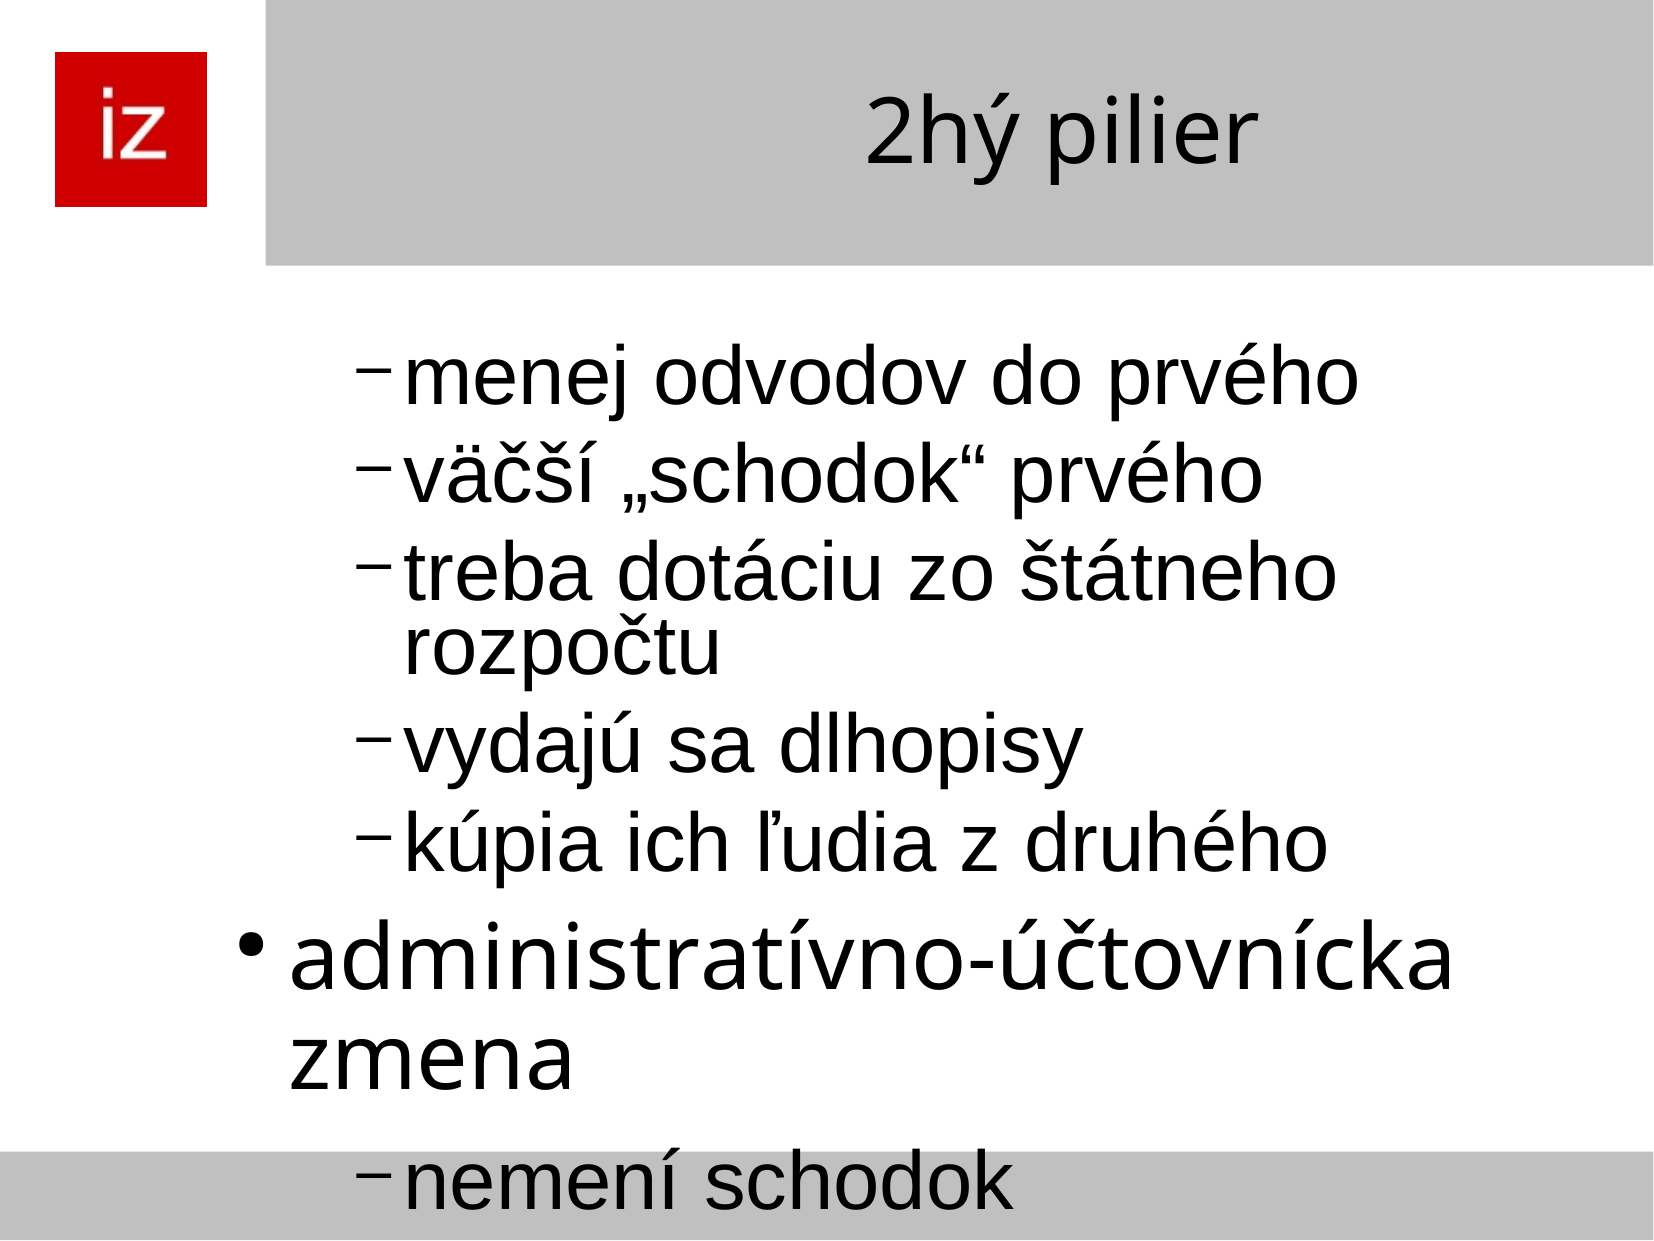

# 2hý pilier
menej odvodov do prvého
väčší „schodok“ prvého
treba dotáciu zo štátneho rozpočtu
vydajú sa dlhopisy
kúpia ich ľudia z druhého
administratívno-účtovnícka zmena
nemení schodok